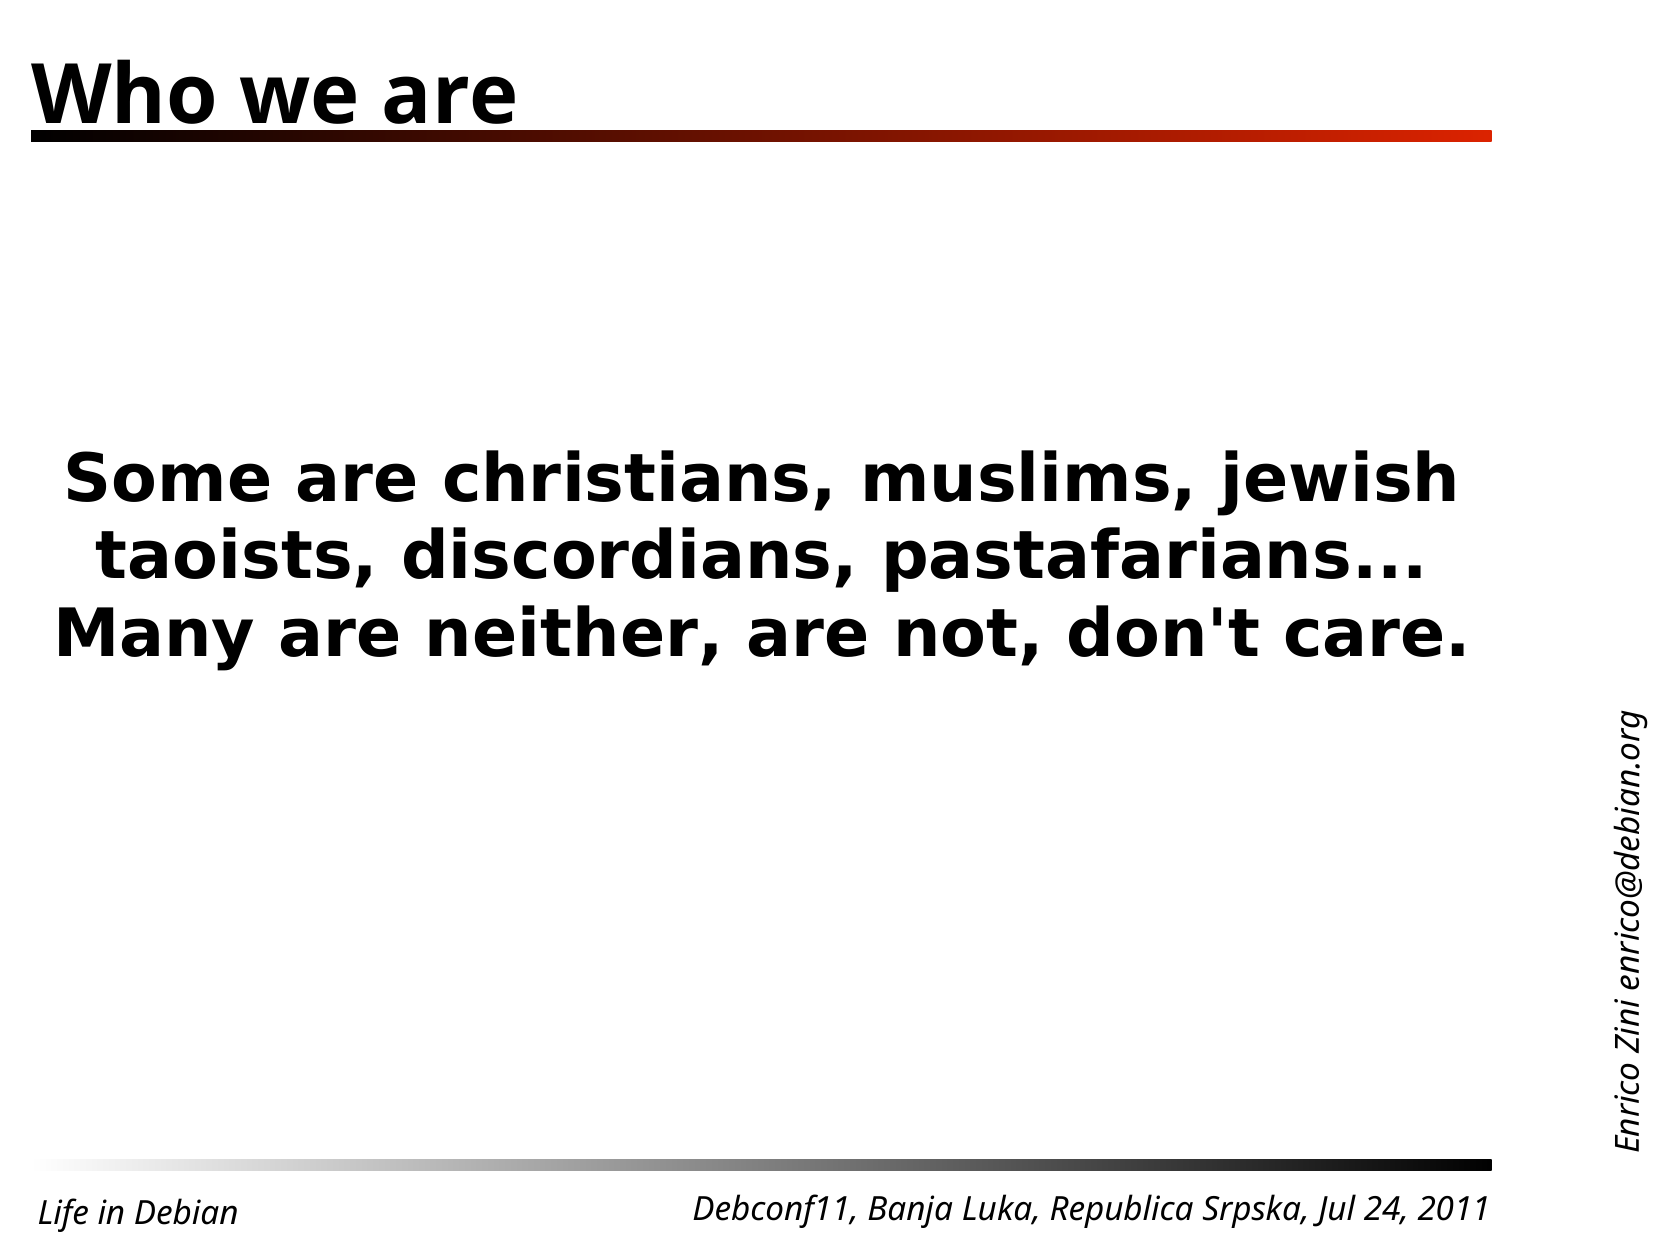

Who we are
Some are christians, muslims, jewish
taoists, discordians, pastafarians...
Many are neither, are not, don't care.